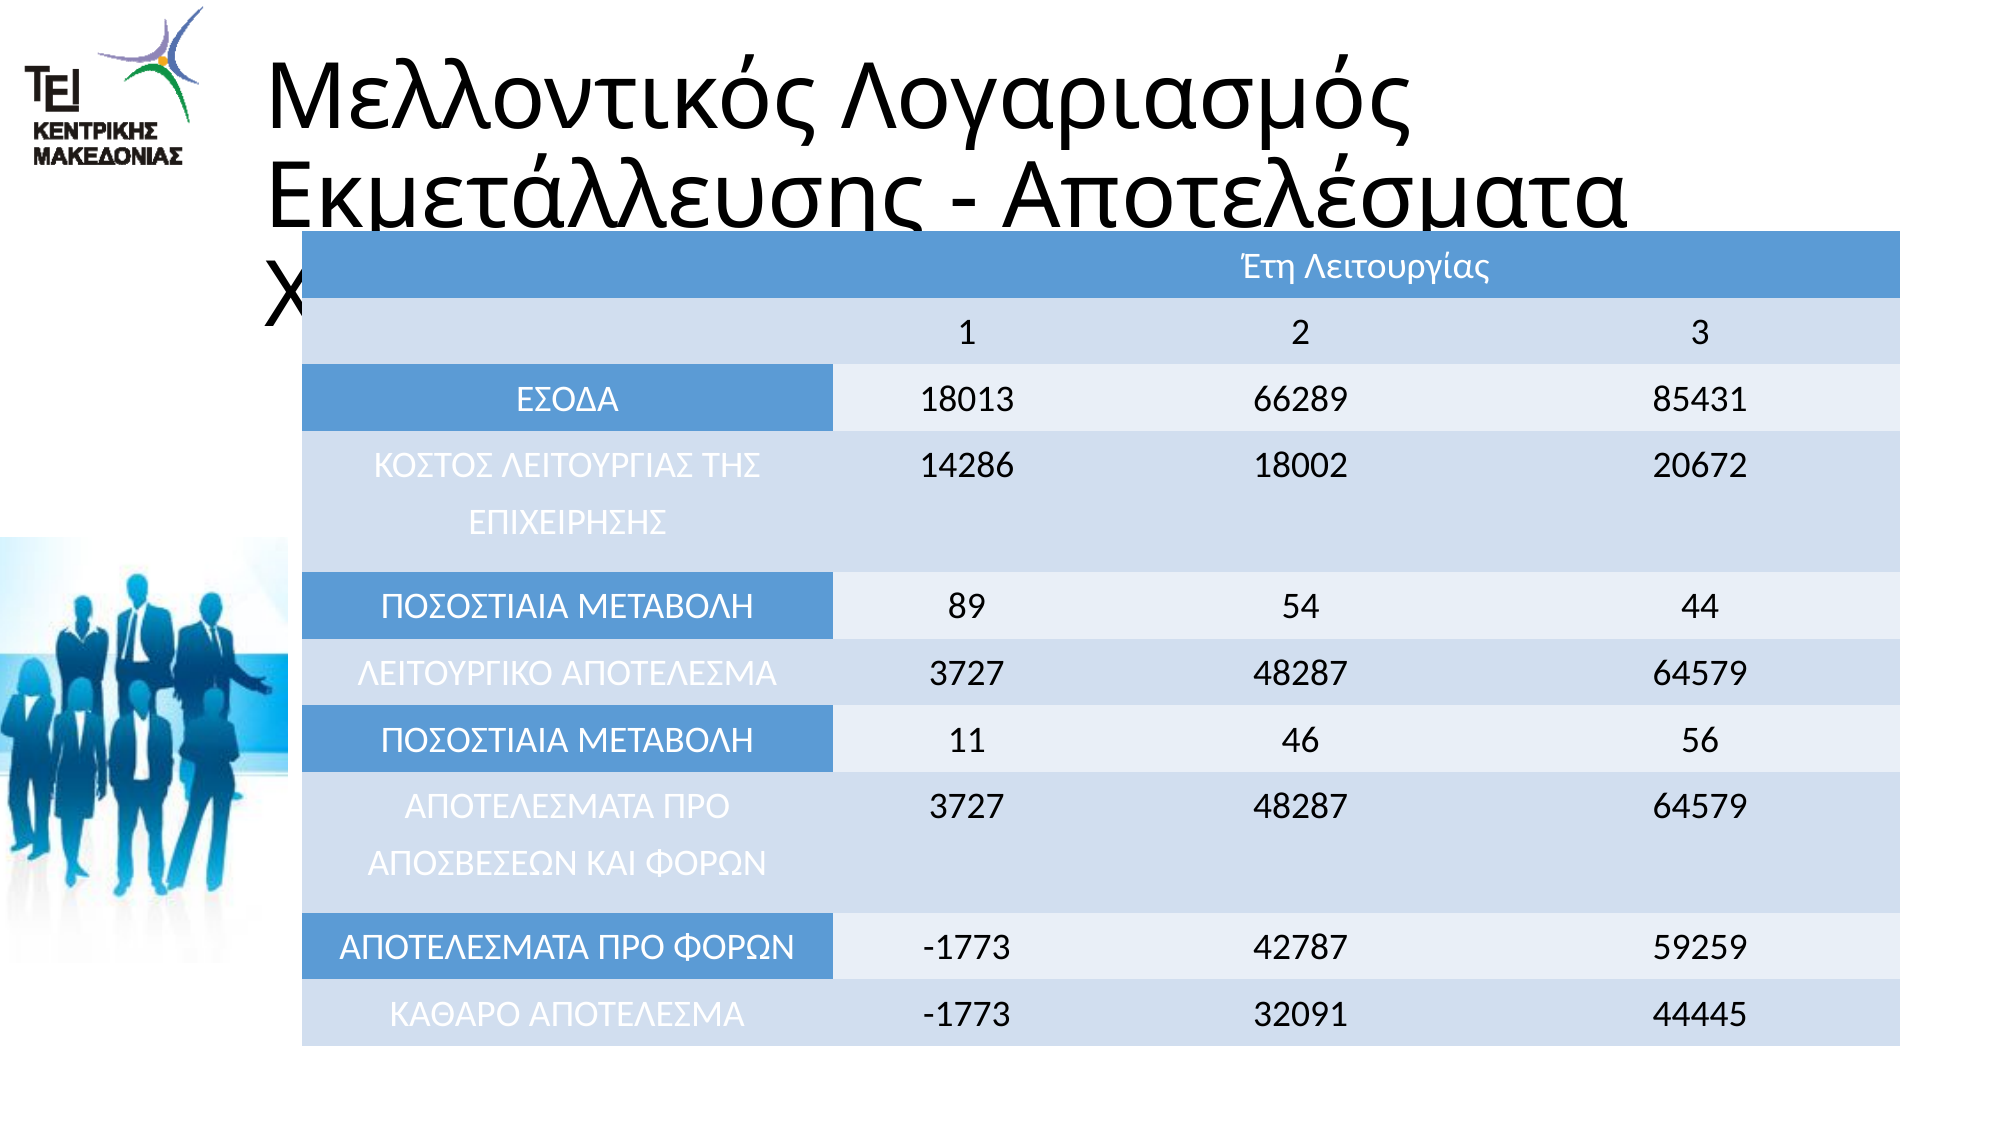

# Μελλοντικός Λογαριασμός Εκμετάλλευσης - Αποτελέσματα Χρήσης
| | Έτη Λειτουργίας | | |
| --- | --- | --- | --- |
| | 1 | 2 | 3 |
| ΕΣΟΔΑ | 18013 | 66289 | 85431 |
| ΚΟΣΤΟΣ ΛΕΙΤΟΥΡΓΙΑΣ ΤΗΣ ΕΠΙΧΕΙΡΗΣΗΣ | 14286 | 18002 | 20672 |
| ΠΟΣΟΣΤΙΑΙΑ ΜΕΤΑΒΟΛΗ | 89 | 54 | 44 |
| ΛΕΙΤΟΥΡΓΙΚΟ ΑΠΟΤΕΛΕΣΜΑ | 3727 | 48287 | 64579 |
| ΠΟΣΟΣΤΙΑΙΑ ΜΕΤΑΒΟΛΗ | 11 | 46 | 56 |
| ΑΠΟΤΕΛΕΣΜΑΤΑ ΠΡΟ ΑΠΟΣΒΕΣΕΩΝ ΚΑΙ ΦΟΡΩΝ | 3727 | 48287 | 64579 |
| ΑΠΟΤΕΛΕΣΜΑΤΑ ΠΡΟ ΦΟΡΩΝ | -1773 | 42787 | 59259 |
| ΚΑΘΑΡΟ ΑΠΟΤΕΛΕΣΜΑ | -1773 | 32091 | 44445 |